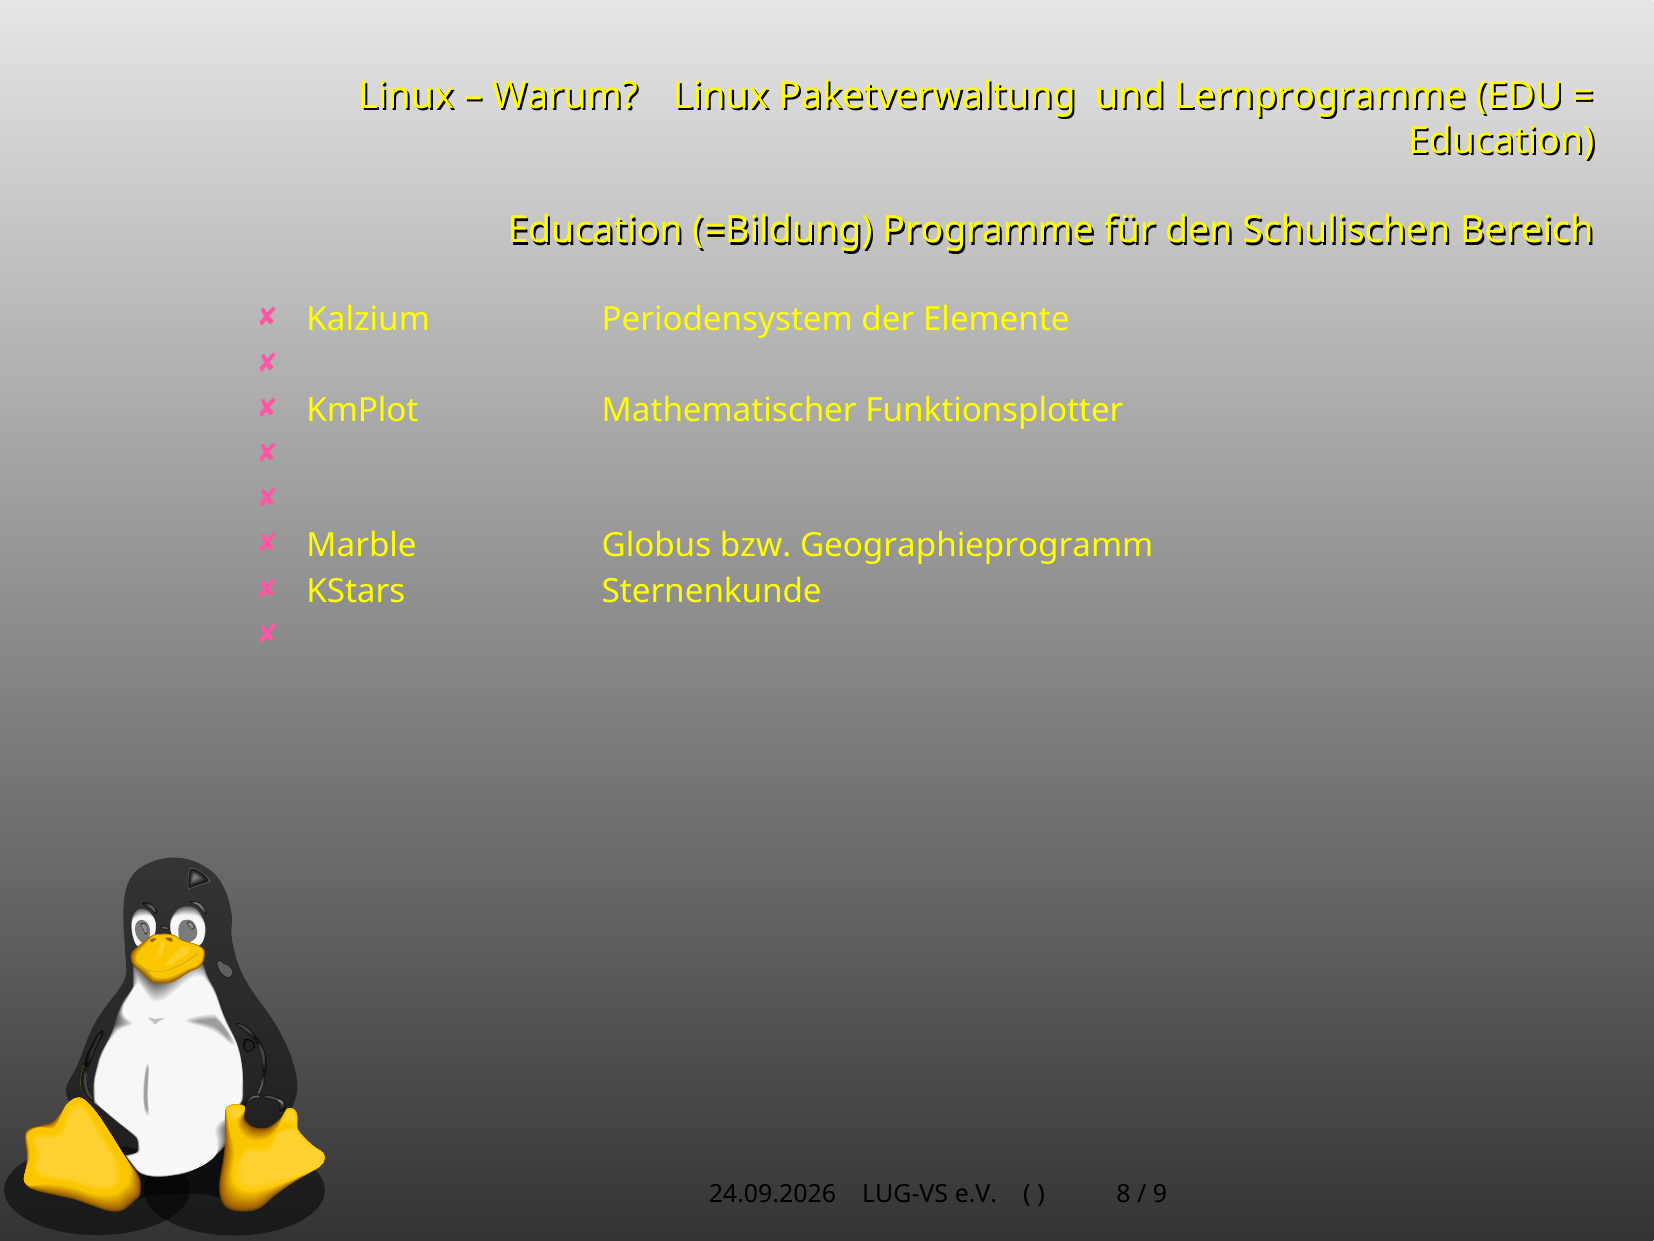

# Linux – Warum? 	 Linux Paketverwaltung und Lernprogramme (EDU = Education) Education (=Bildung) Programme für den Schulischen Bereich
Kalzium			Periodensystem der Elemente
KmPlot			Mathematischer Funktionsplotter
Marble			Globus bzw. Geographieprogramm
KStars			Sternenkunde